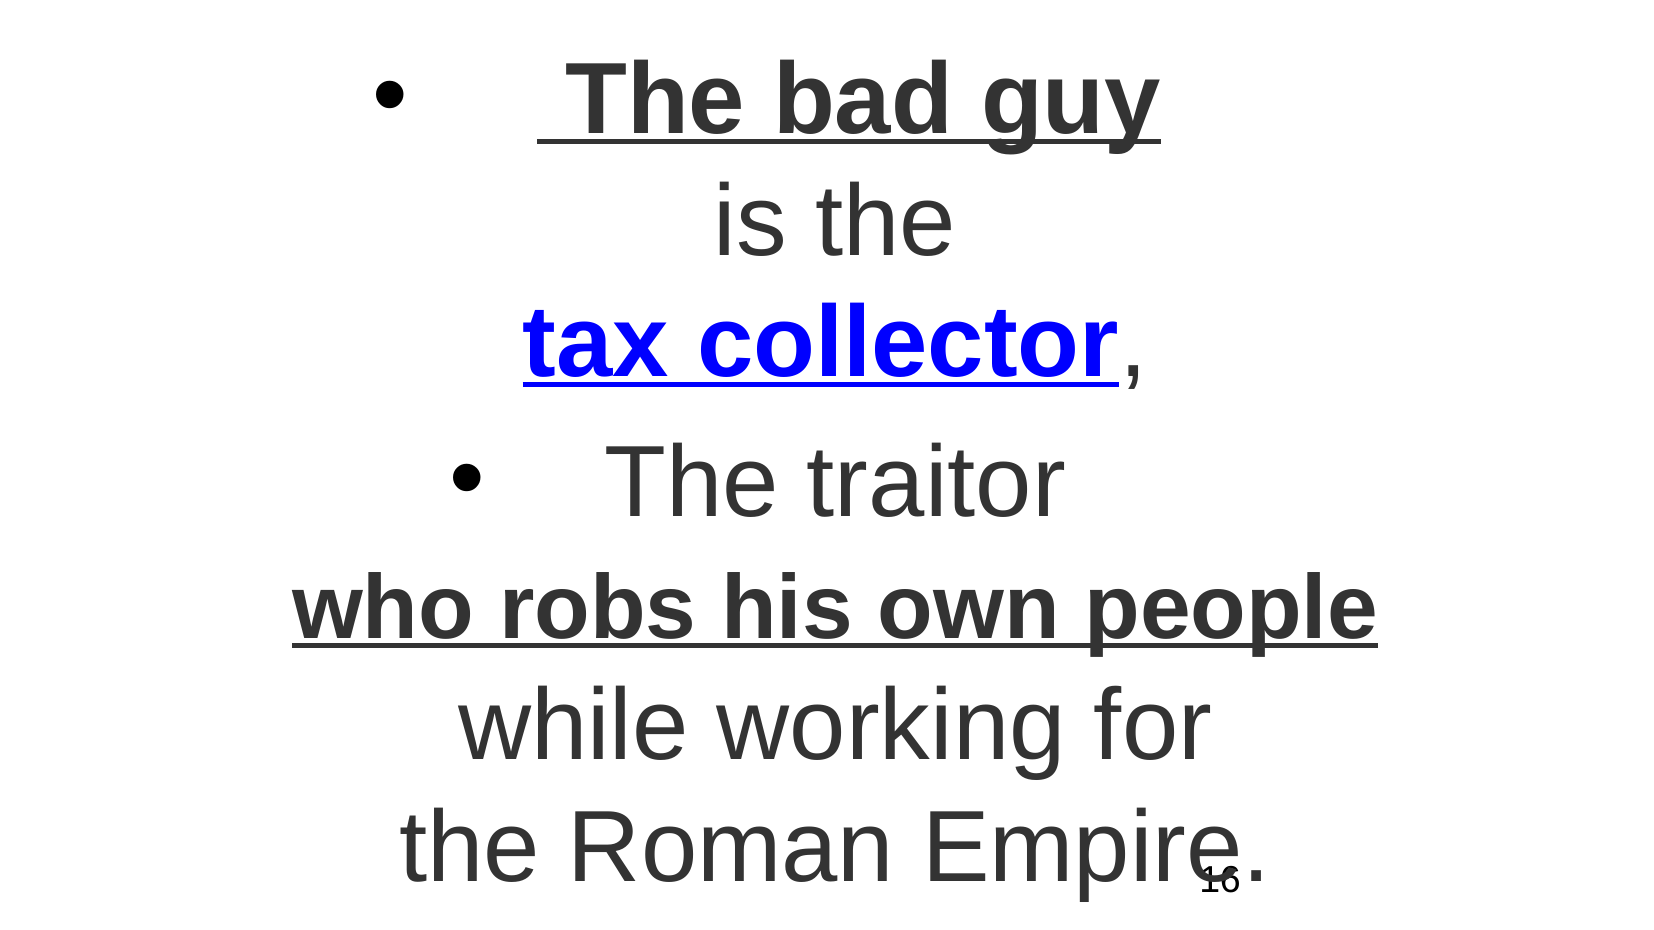

# The bad guy is the tax collector,
The traitor
who robs his own people
while working for
the Roman Empire.
16